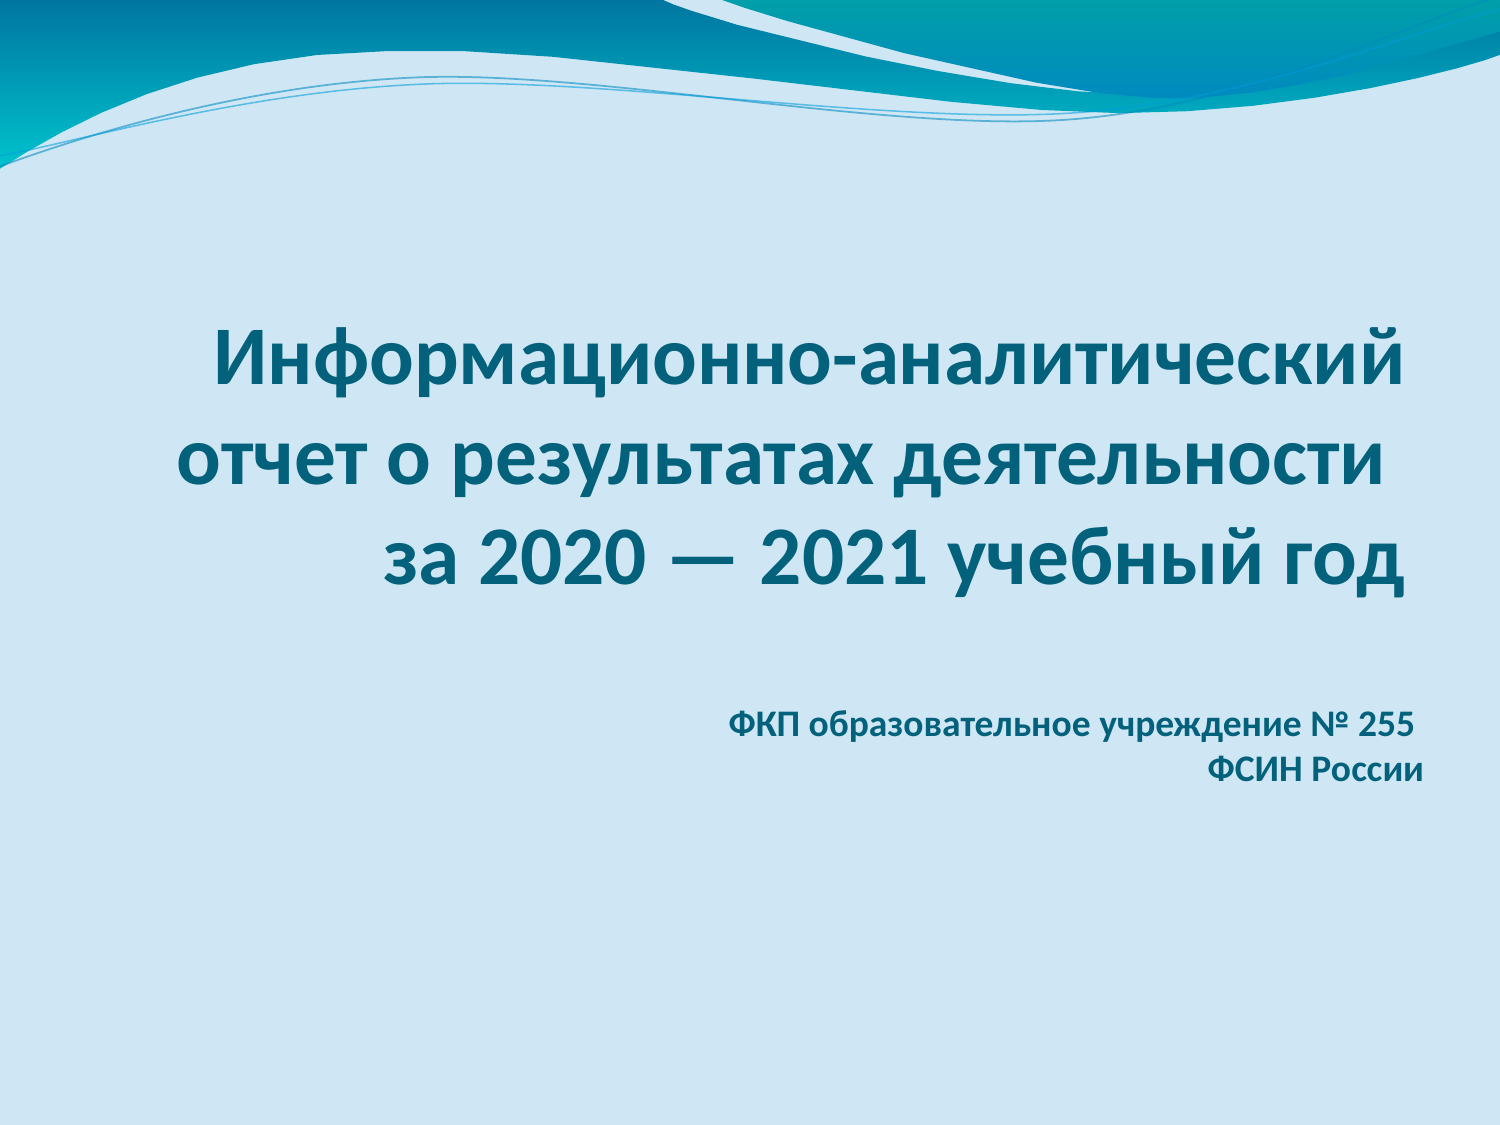

# Информационно-аналитический отчет о результатах деятельности за 2020 — 2021 учебный год
ФКП образовательное учреждение № 255
ФСИН России